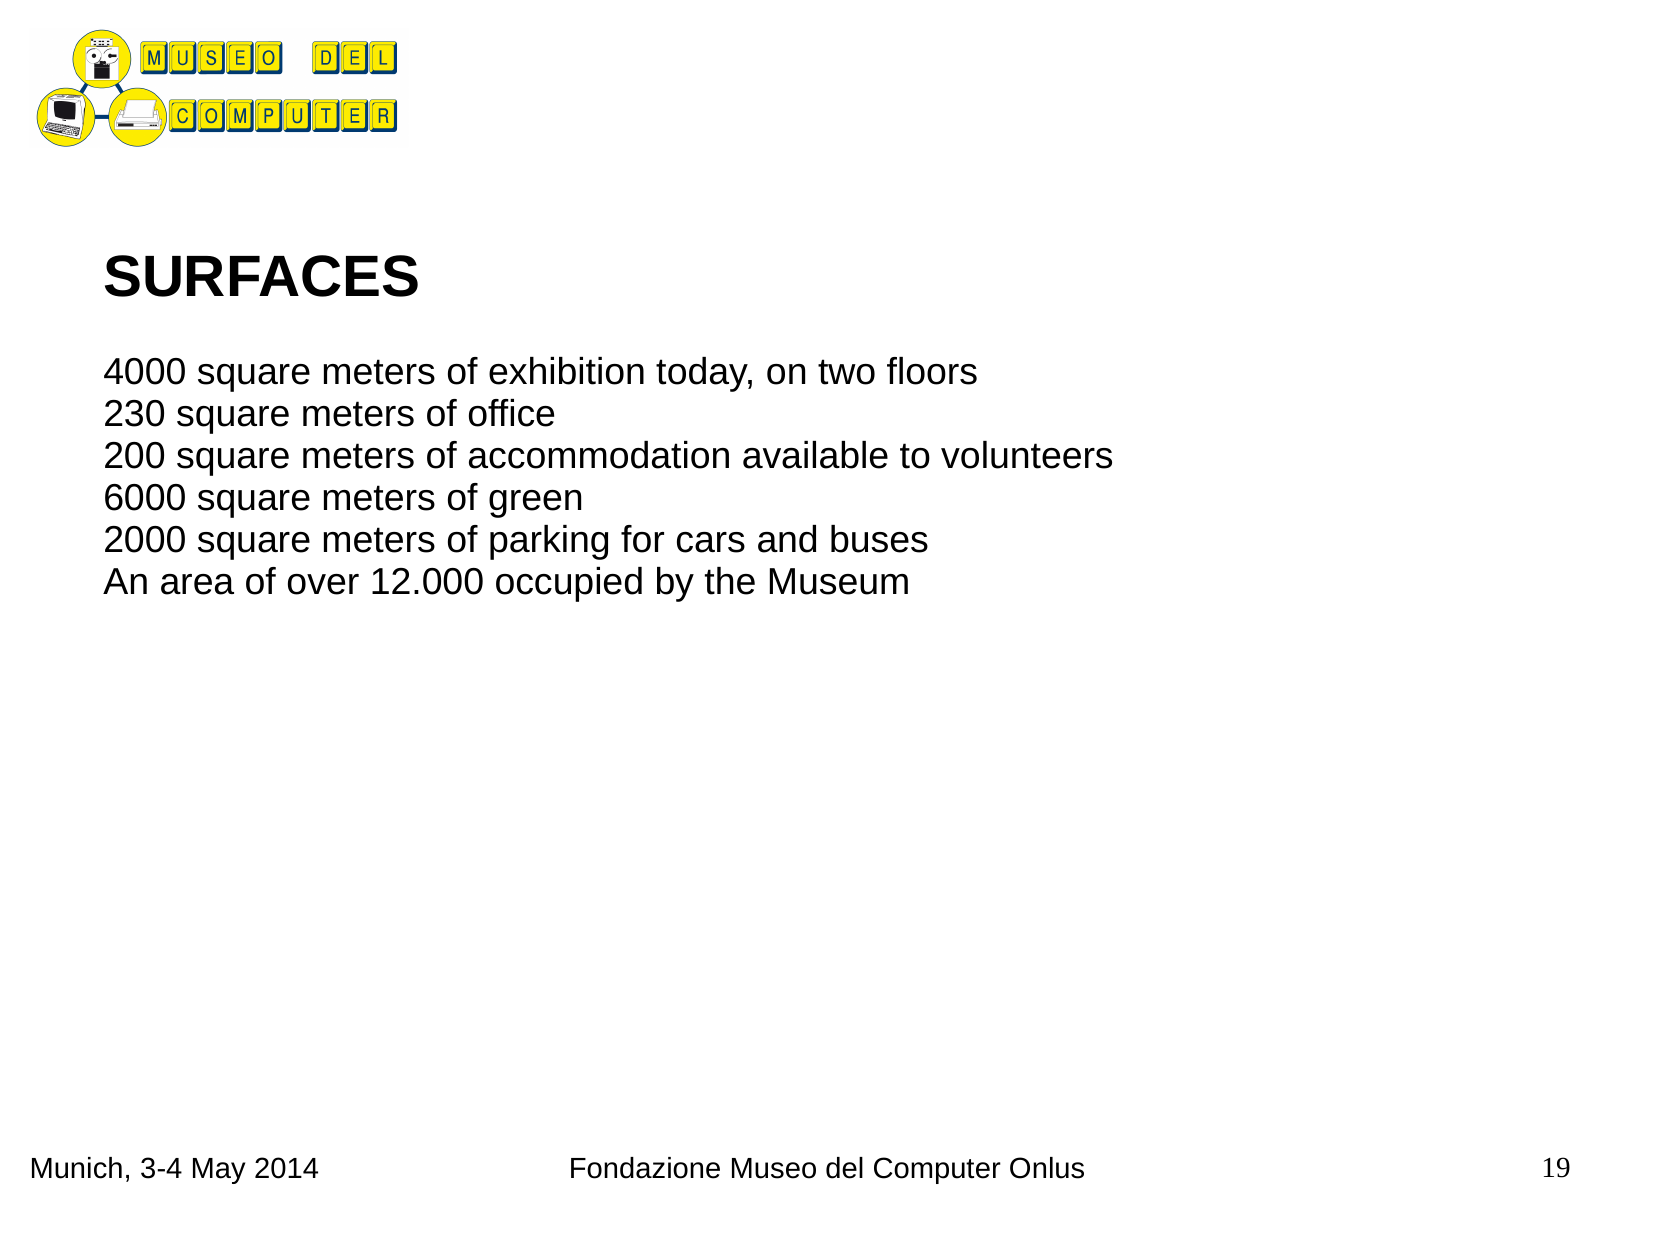

SURFACES
4000 square meters of exhibition today, on two floors
230 square meters of office
200 square meters of accommodation available to volunteers
6000 square meters of green
2000 square meters of parking for cars and buses
An area of ​​over 12.000 occupied by the Museum
19